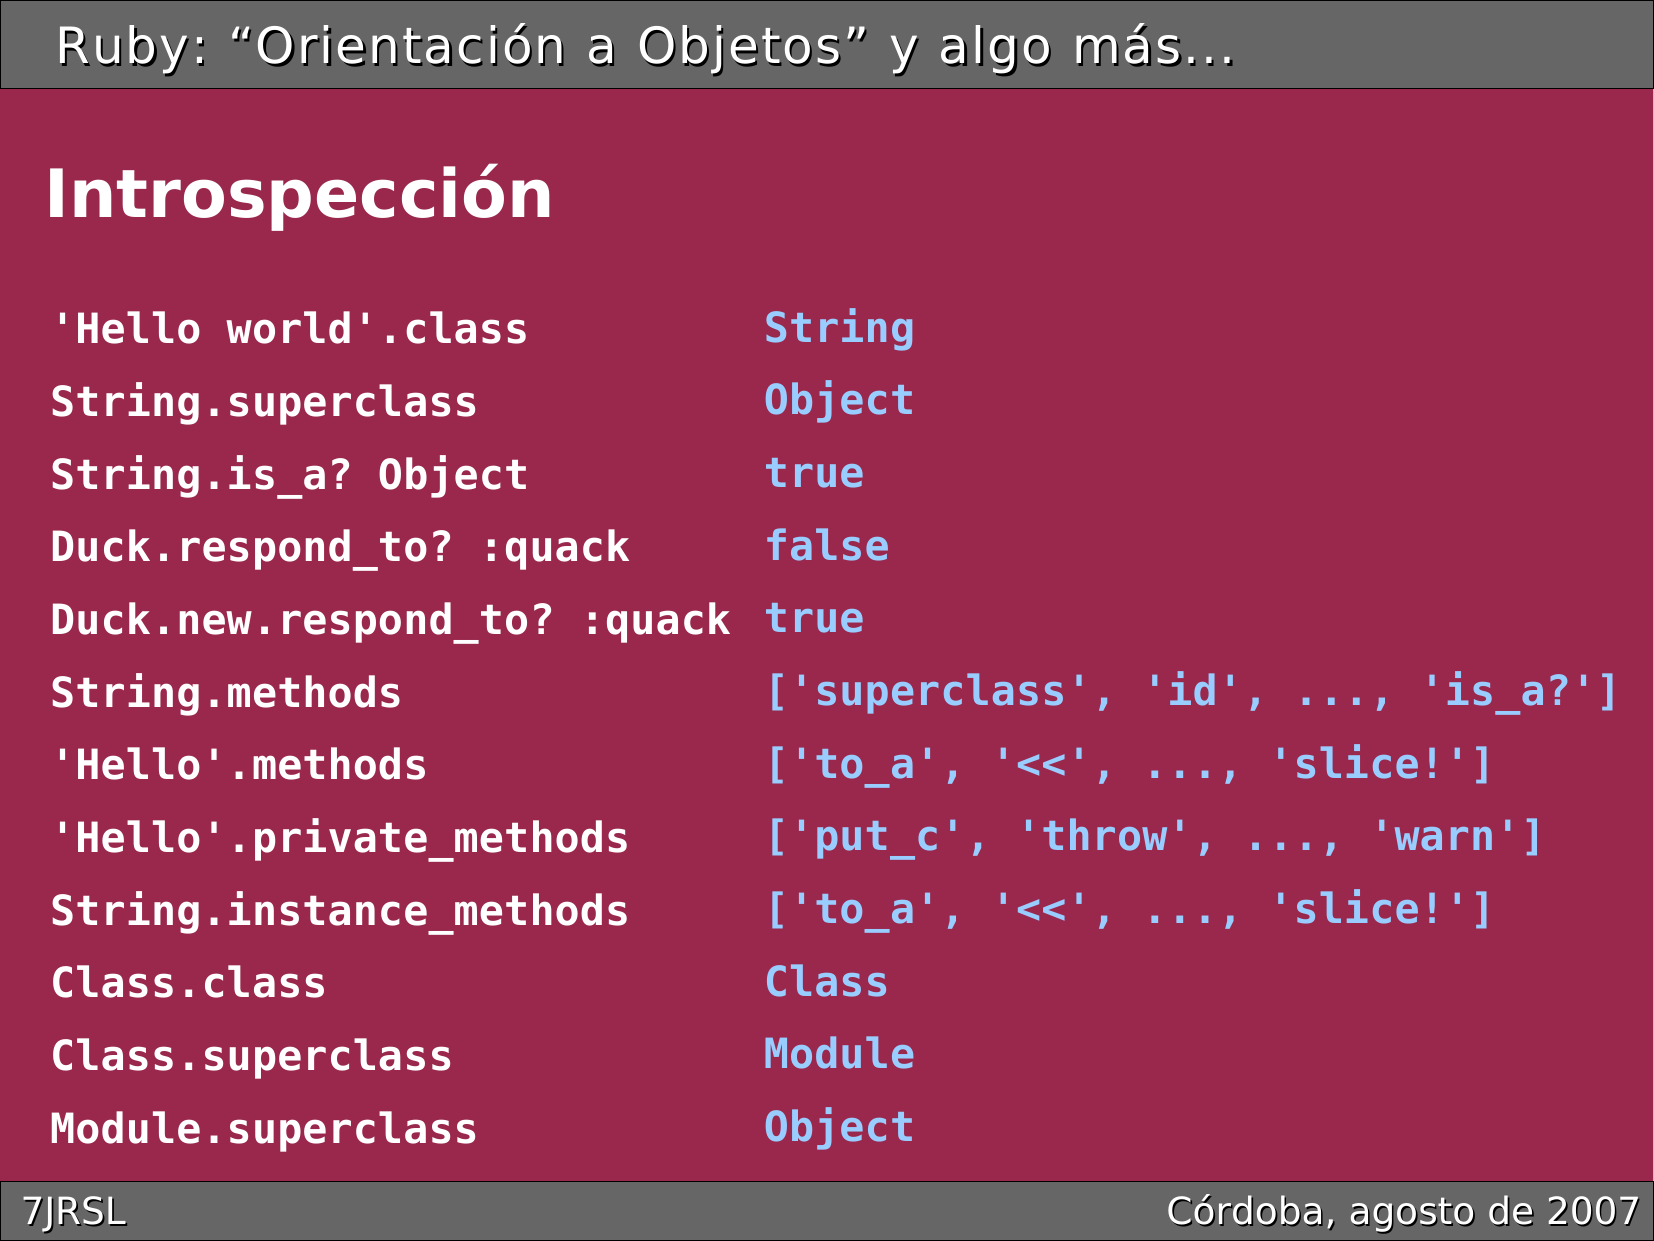

Ruby: “Orientación a Objetos” y algo más...
Introspección
String
Object
true
false
true
['superclass', 'id', ..., 'is_a?']
['to_a', '<<', ..., 'slice!']
['put_c', 'throw', ..., 'warn']
['to_a', '<<', ..., 'slice!']
Class
Module
Object
'Hello world'.class
String.superclass
String.is_a? Object
Duck.respond_to? :quack
Duck.new.respond_to? :quack
String.methods
'Hello'.methods
'Hello'.private_methods
String.instance_methods
Class.class
Class.superclass
Module.superclass
7JRSL
Córdoba, agosto de 2007